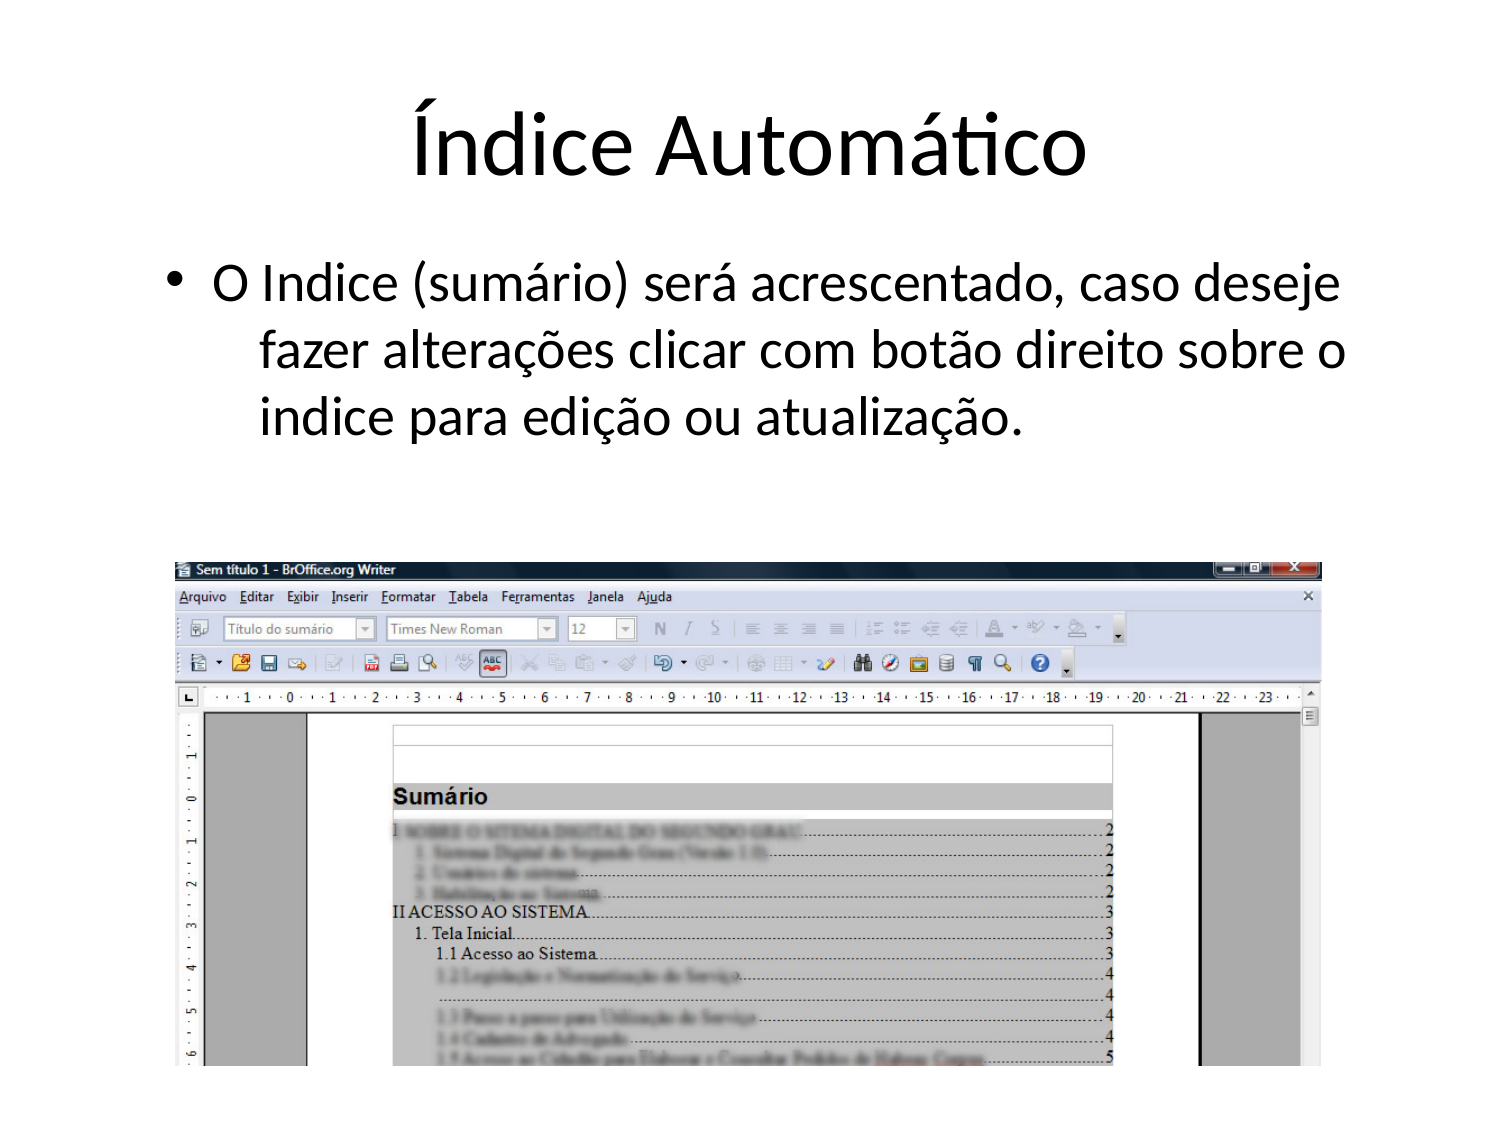

# Índice Automático
O Indice (sumário) será acrescentado, caso deseje fazer alterações clicar com botão direito sobre o indice para edição ou atualização.